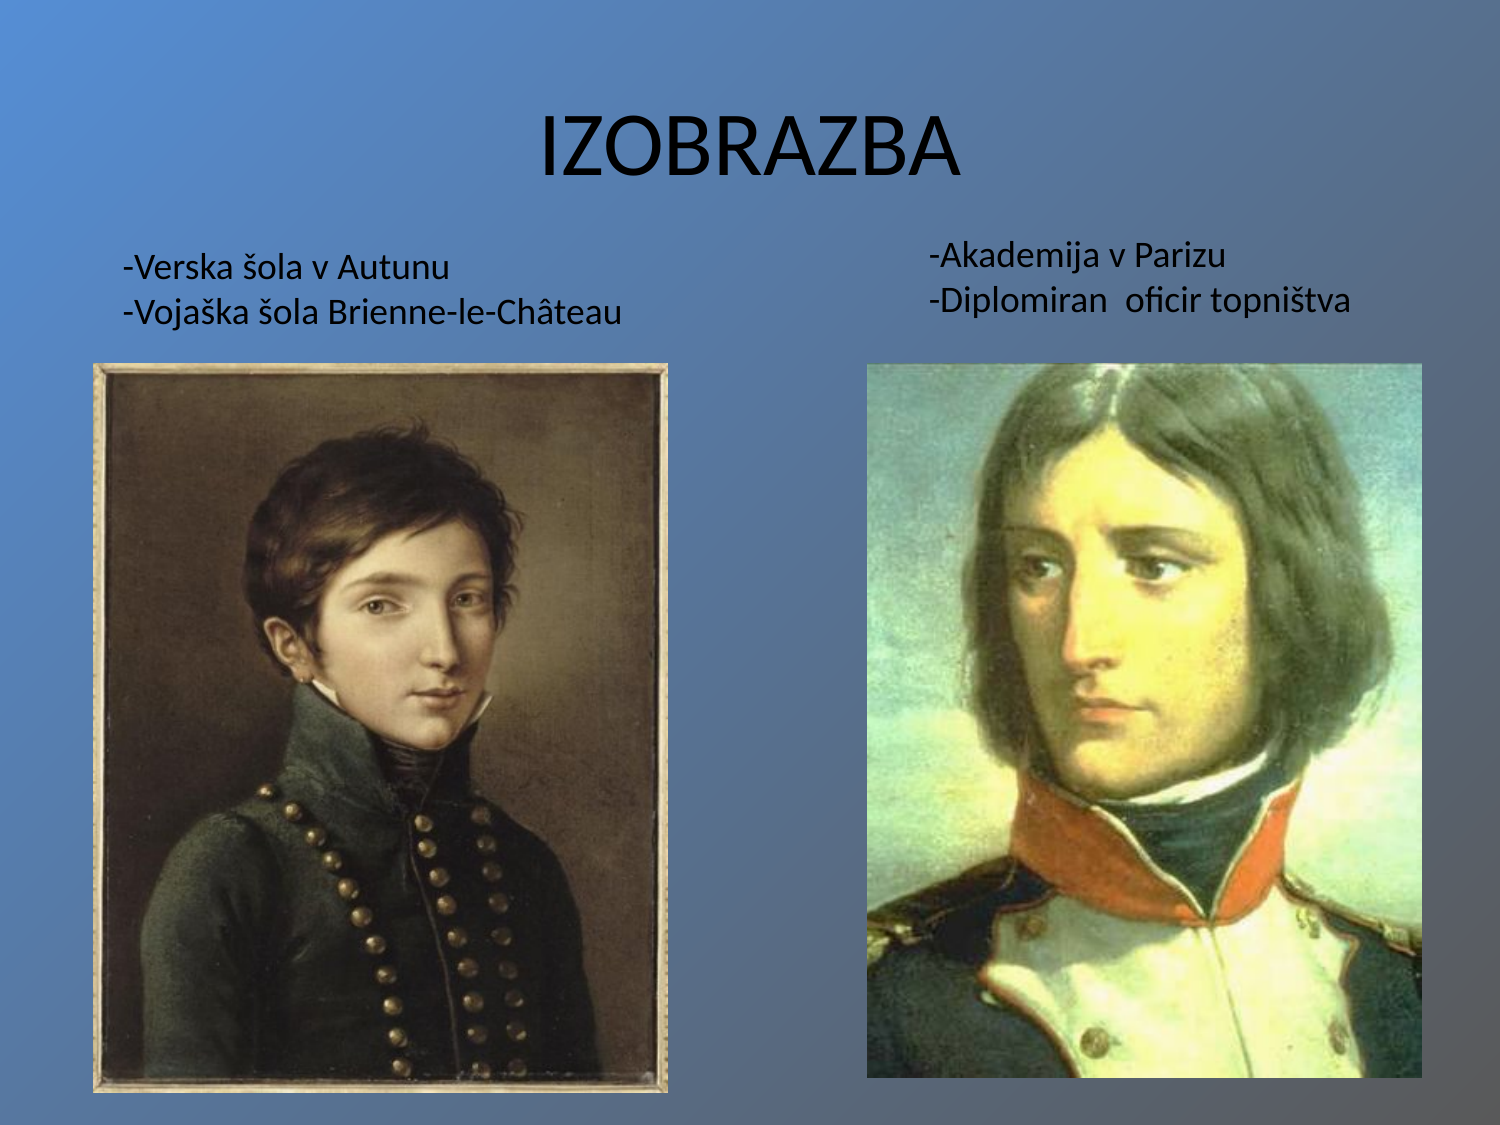

# IZOBRAZBA
-Akademija v Parizu
-Diplomiran oficir topništva
-Verska šola v Autunu
-Vojaška šola Brienne-le-Château